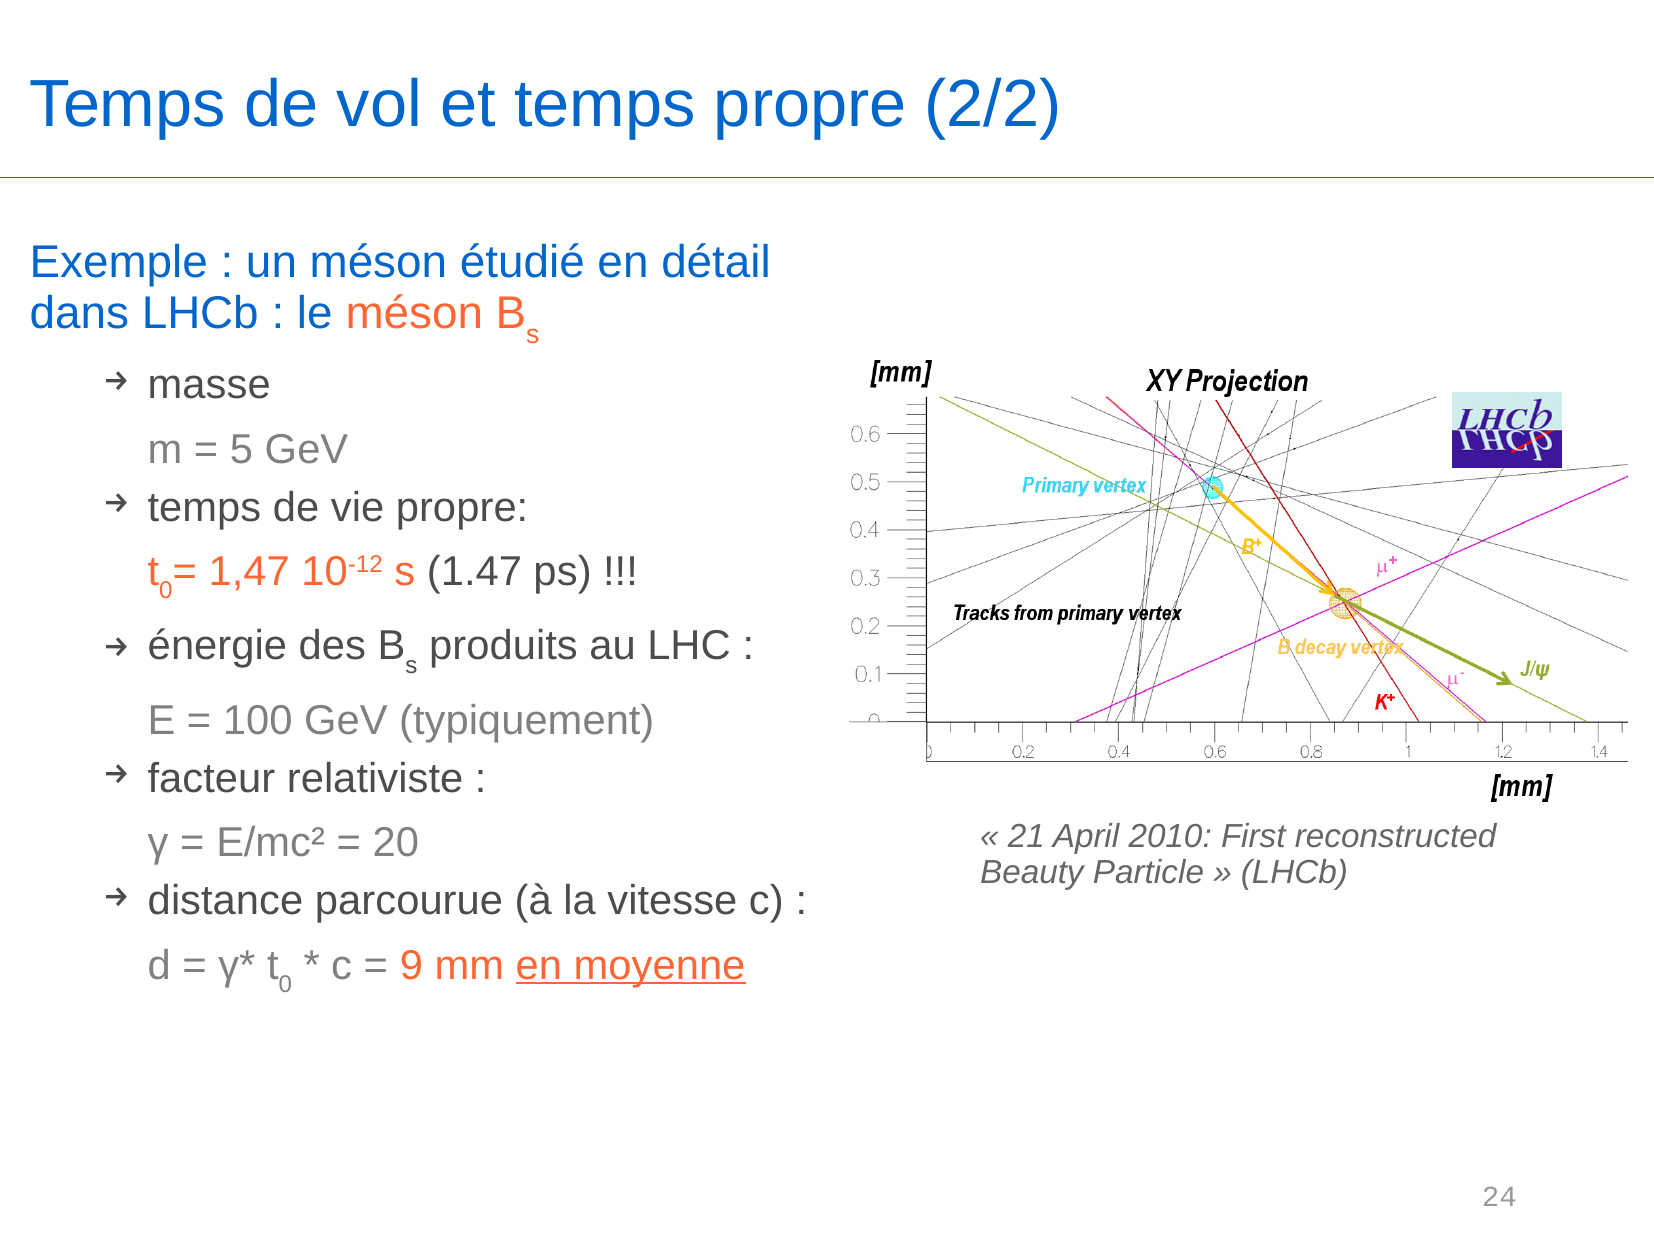

# Temps de vol et temps propre (2/2)
Exemple : un méson étudié en détail dans LHCb : le méson Bs
masse
m = 5 GeV
temps de vie propre:
t0= 1,47 10-12 s (1.47 ps) !!!
énergie des Bs produits au LHC :
E = 100 GeV (typiquement)
facteur relativiste :
γ = E/mc² = 20
distance parcourue (à la vitesse c) :
d = γ* t0 * c = 9 mm en moyenne
« 21 April 2010: First reconstructed Beauty Particle » (LHCb)
24